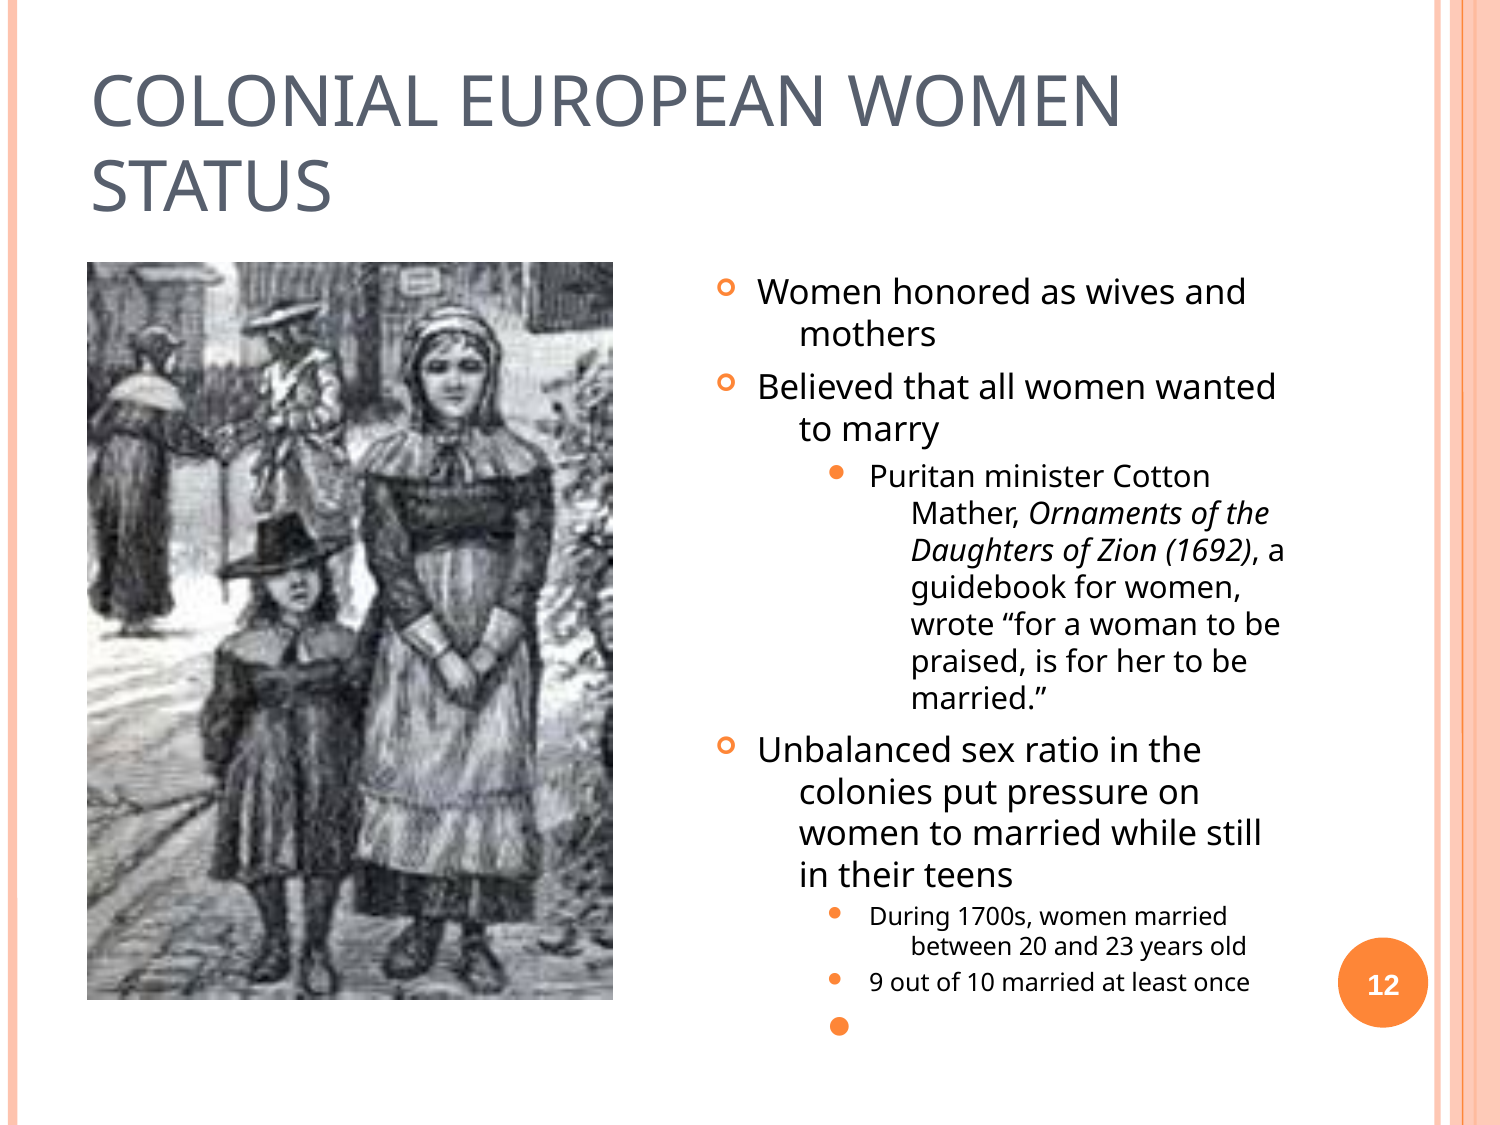

# Colonial European Women Status
Women honored as wives and mothers
Believed that all women wanted to marry
Puritan minister Cotton Mather, Ornaments of the Daughters of Zion (1692), a guidebook for women, wrote “for a woman to be praised, is for her to be married.”
Unbalanced sex ratio in the colonies put pressure on women to married while still in their teens
During 1700s, women married between 20 and 23 years old
9 out of 10 married at least once